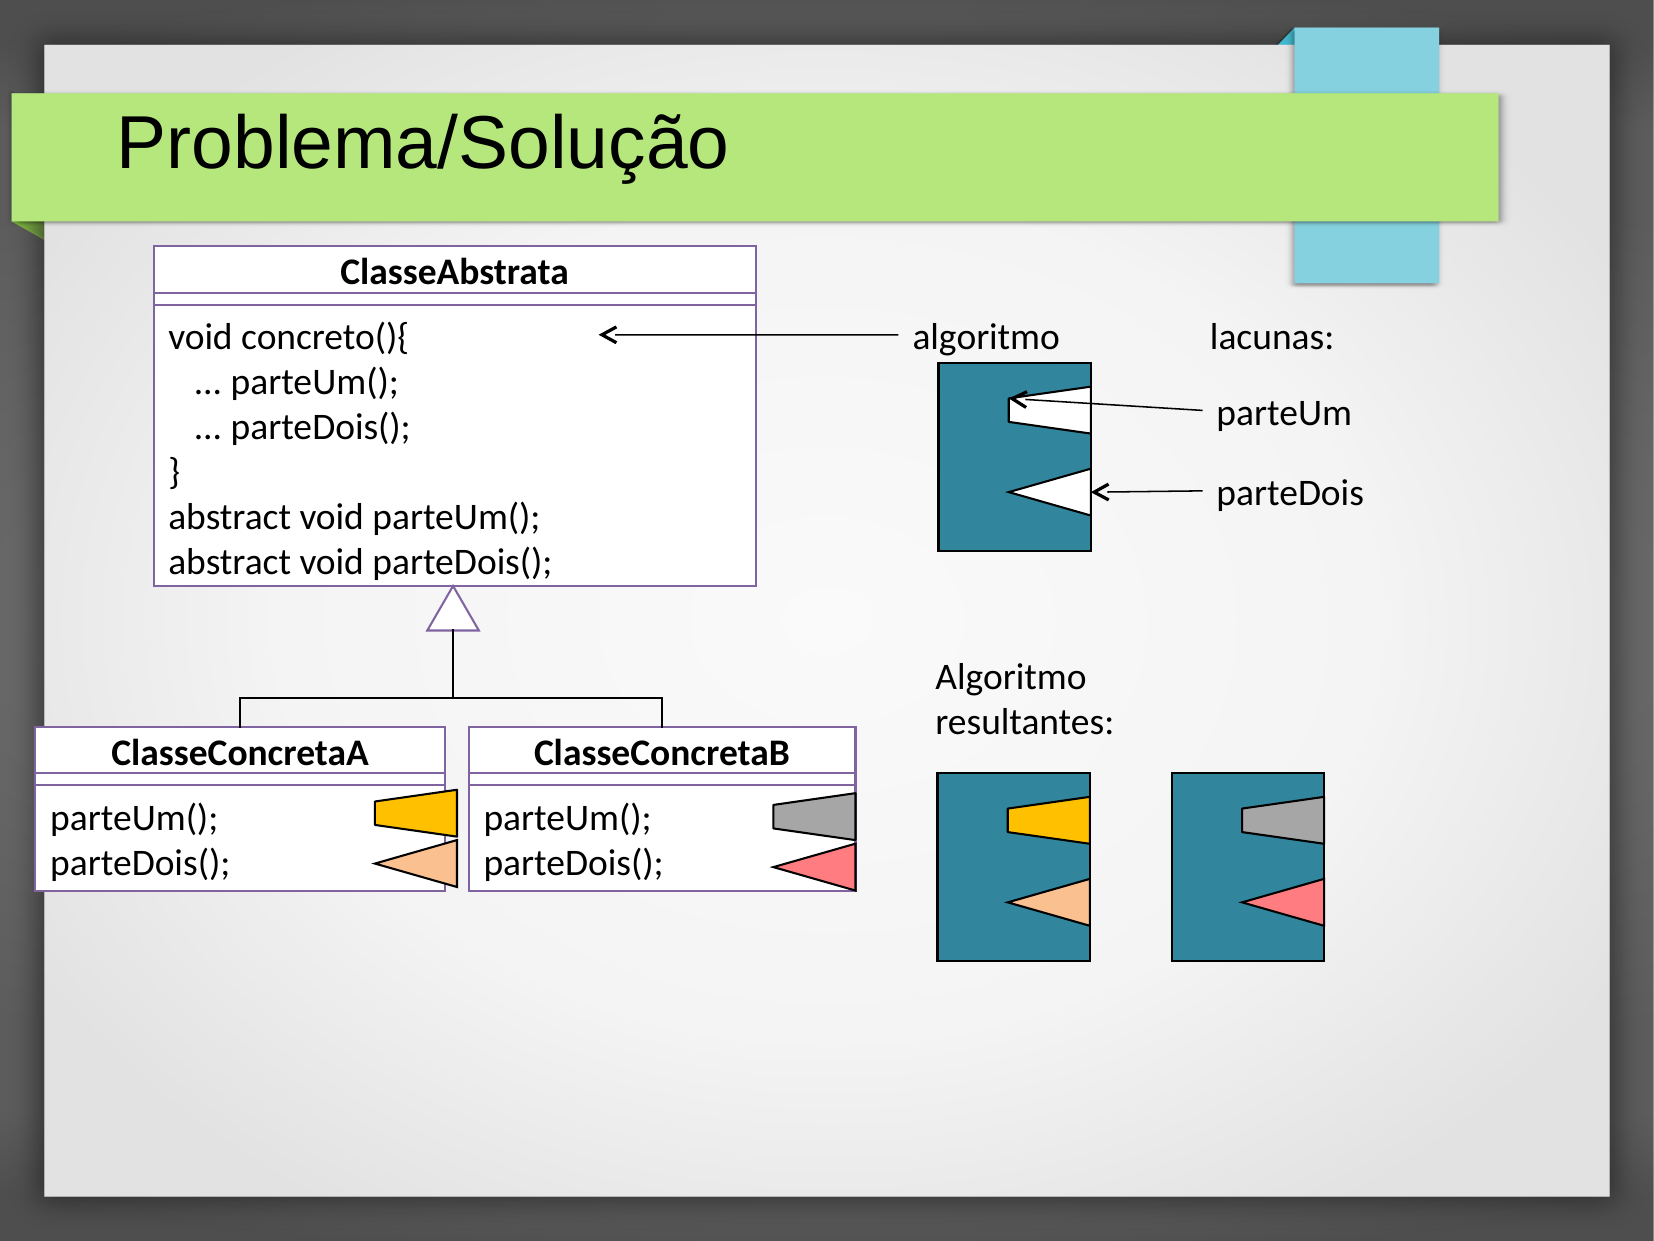

# Problema/Solução
ClasseAbstrata
void concreto(){
 ... parteUm();
 ... parteDois();
}
abstract void parteUm();
abstract void parteDois();
algoritmo
lacunas:
parteUm
parteDois
Algoritmo resultantes:
ClasseConcretaA
parteUm();
parteDois();
ClasseConcretaB
parteUm();
parteDois();